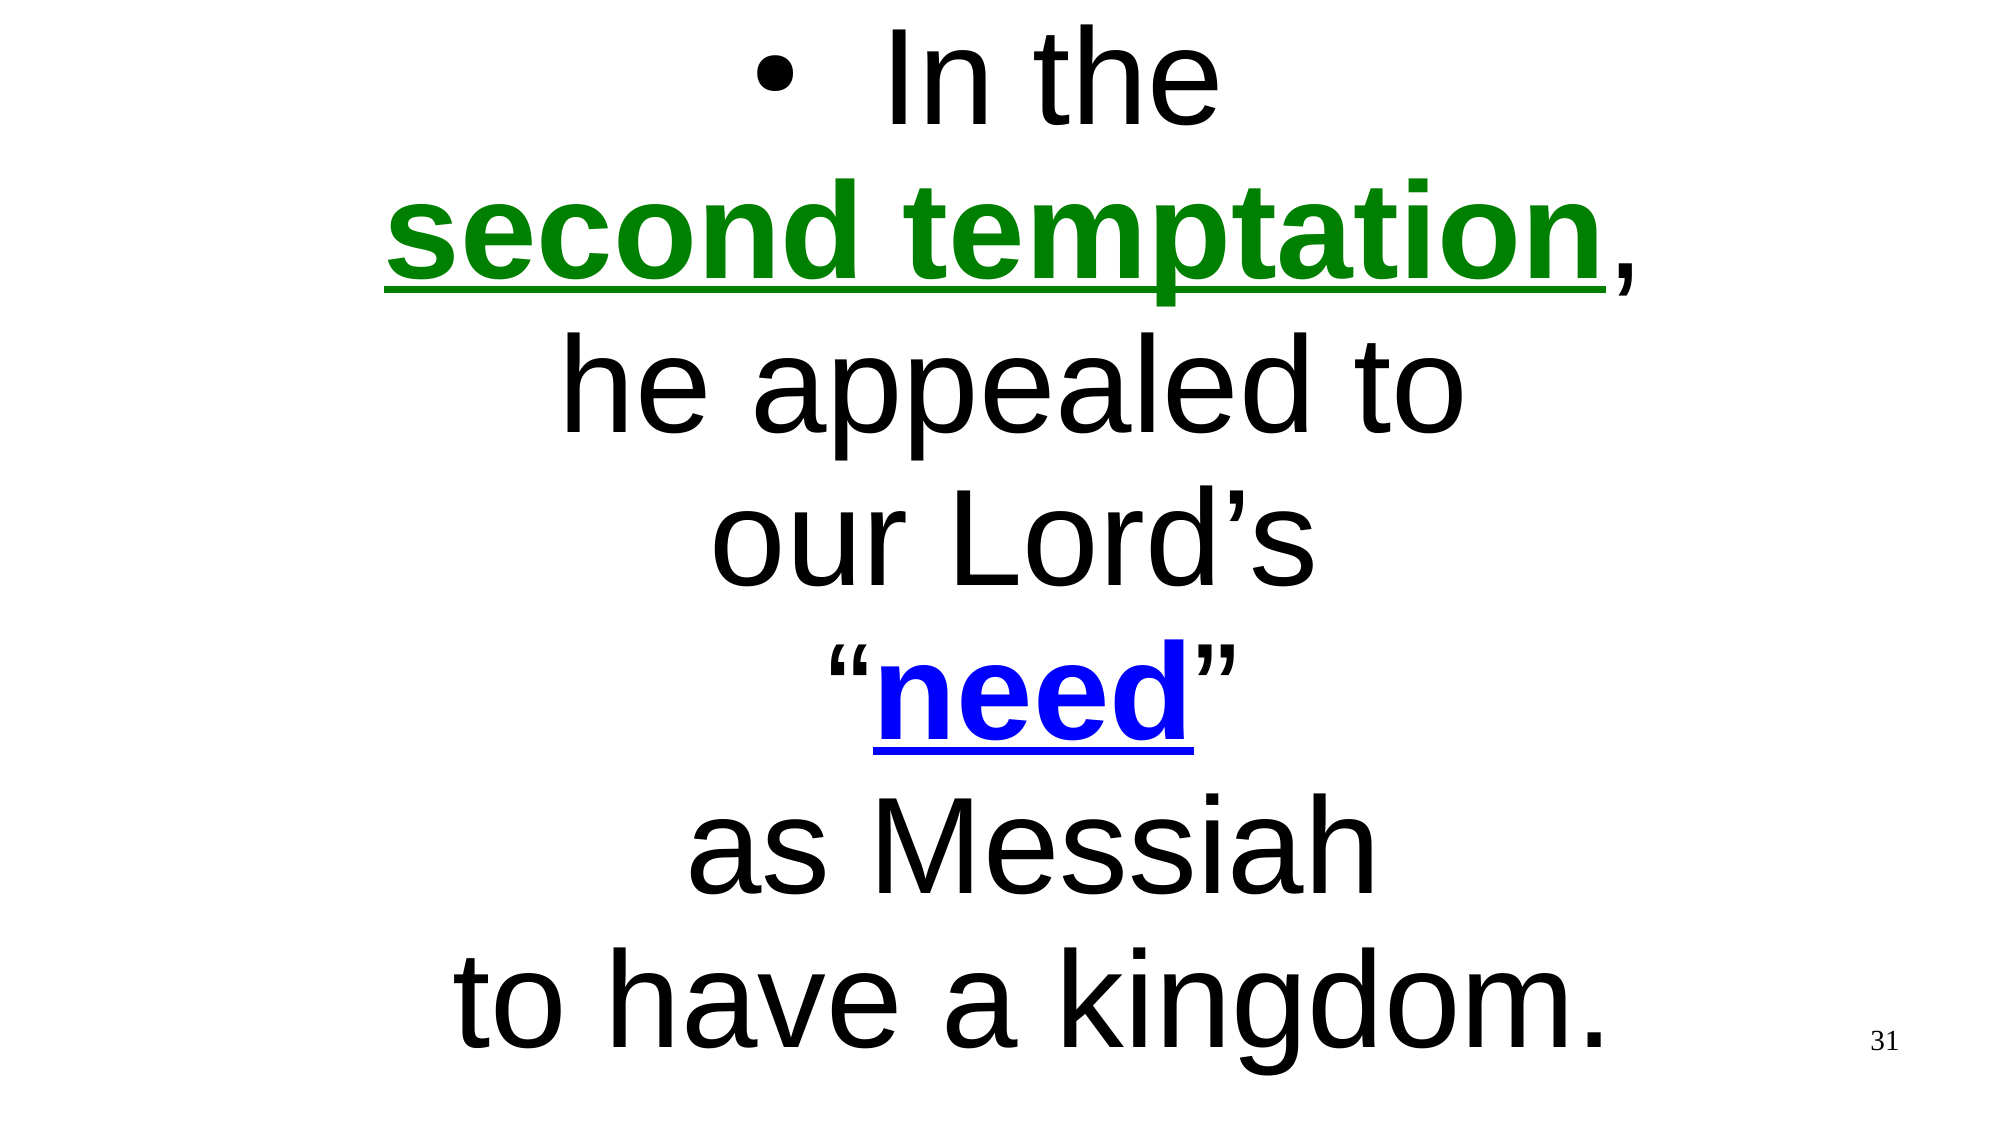

# In the second temptation, he appealed to our Lord’s “need” as Messiah to have a kingdom.
31